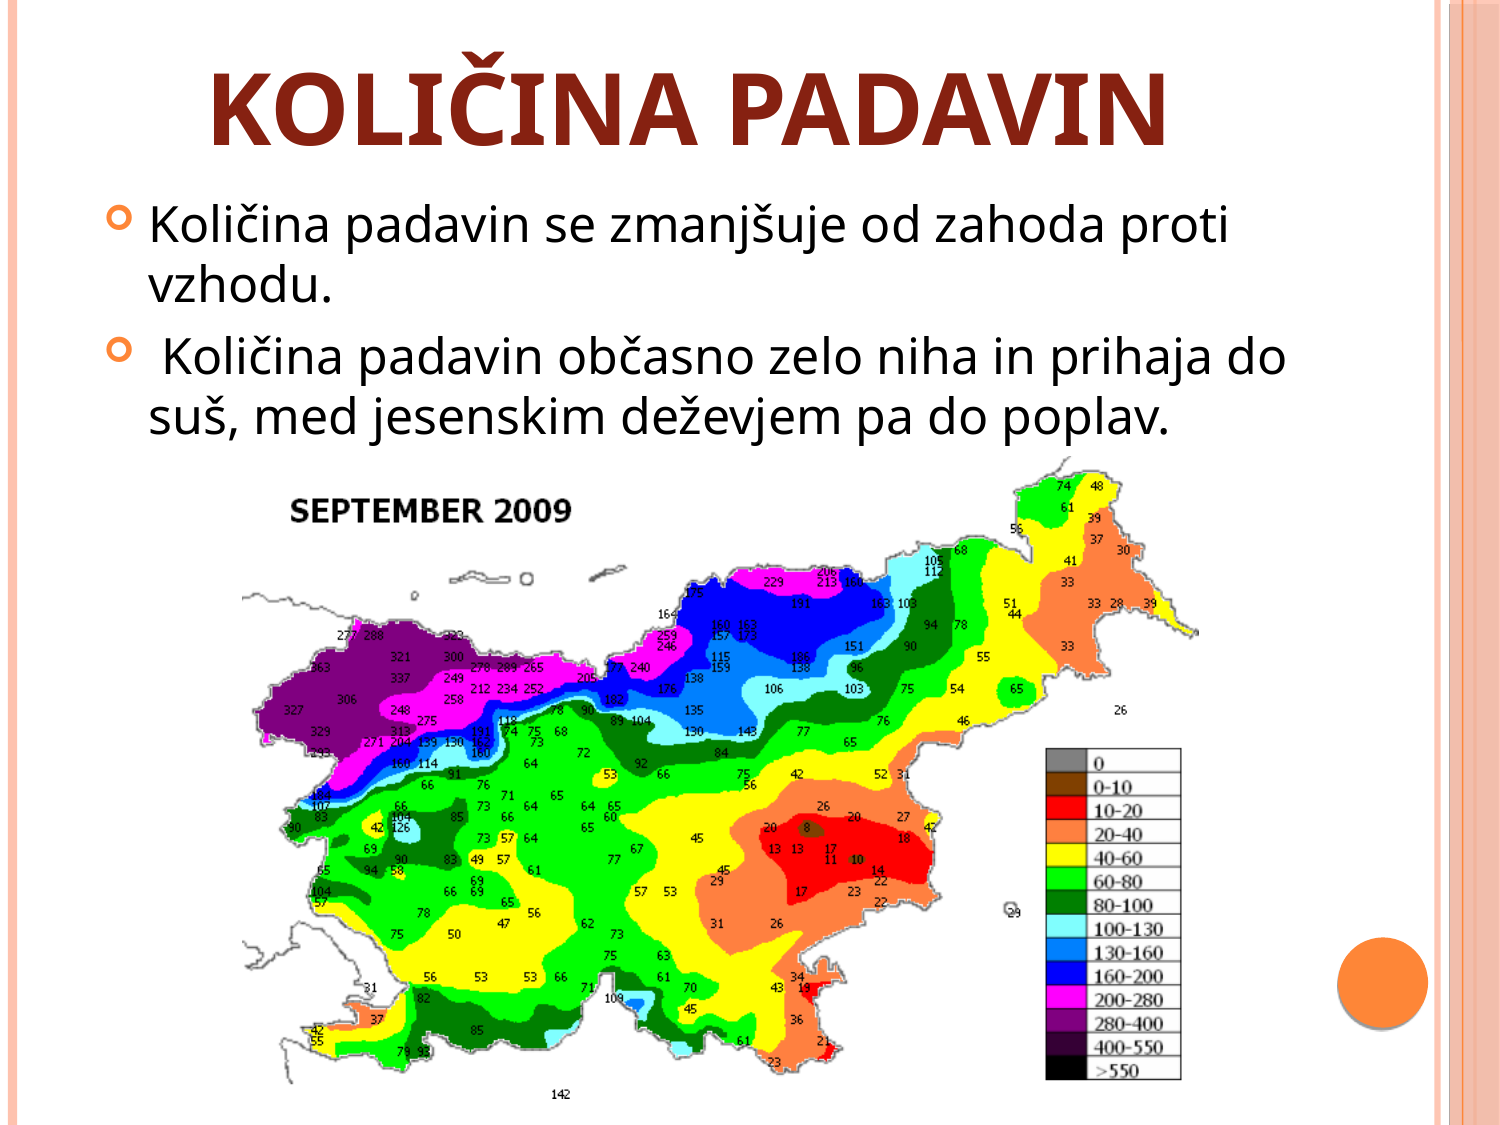

# Količina padavin
Količina padavin se zmanjšuje od zahoda proti vzhodu.
 Količina padavin občasno zelo niha in prihaja do suš, med jesenskim deževjem pa do poplav.